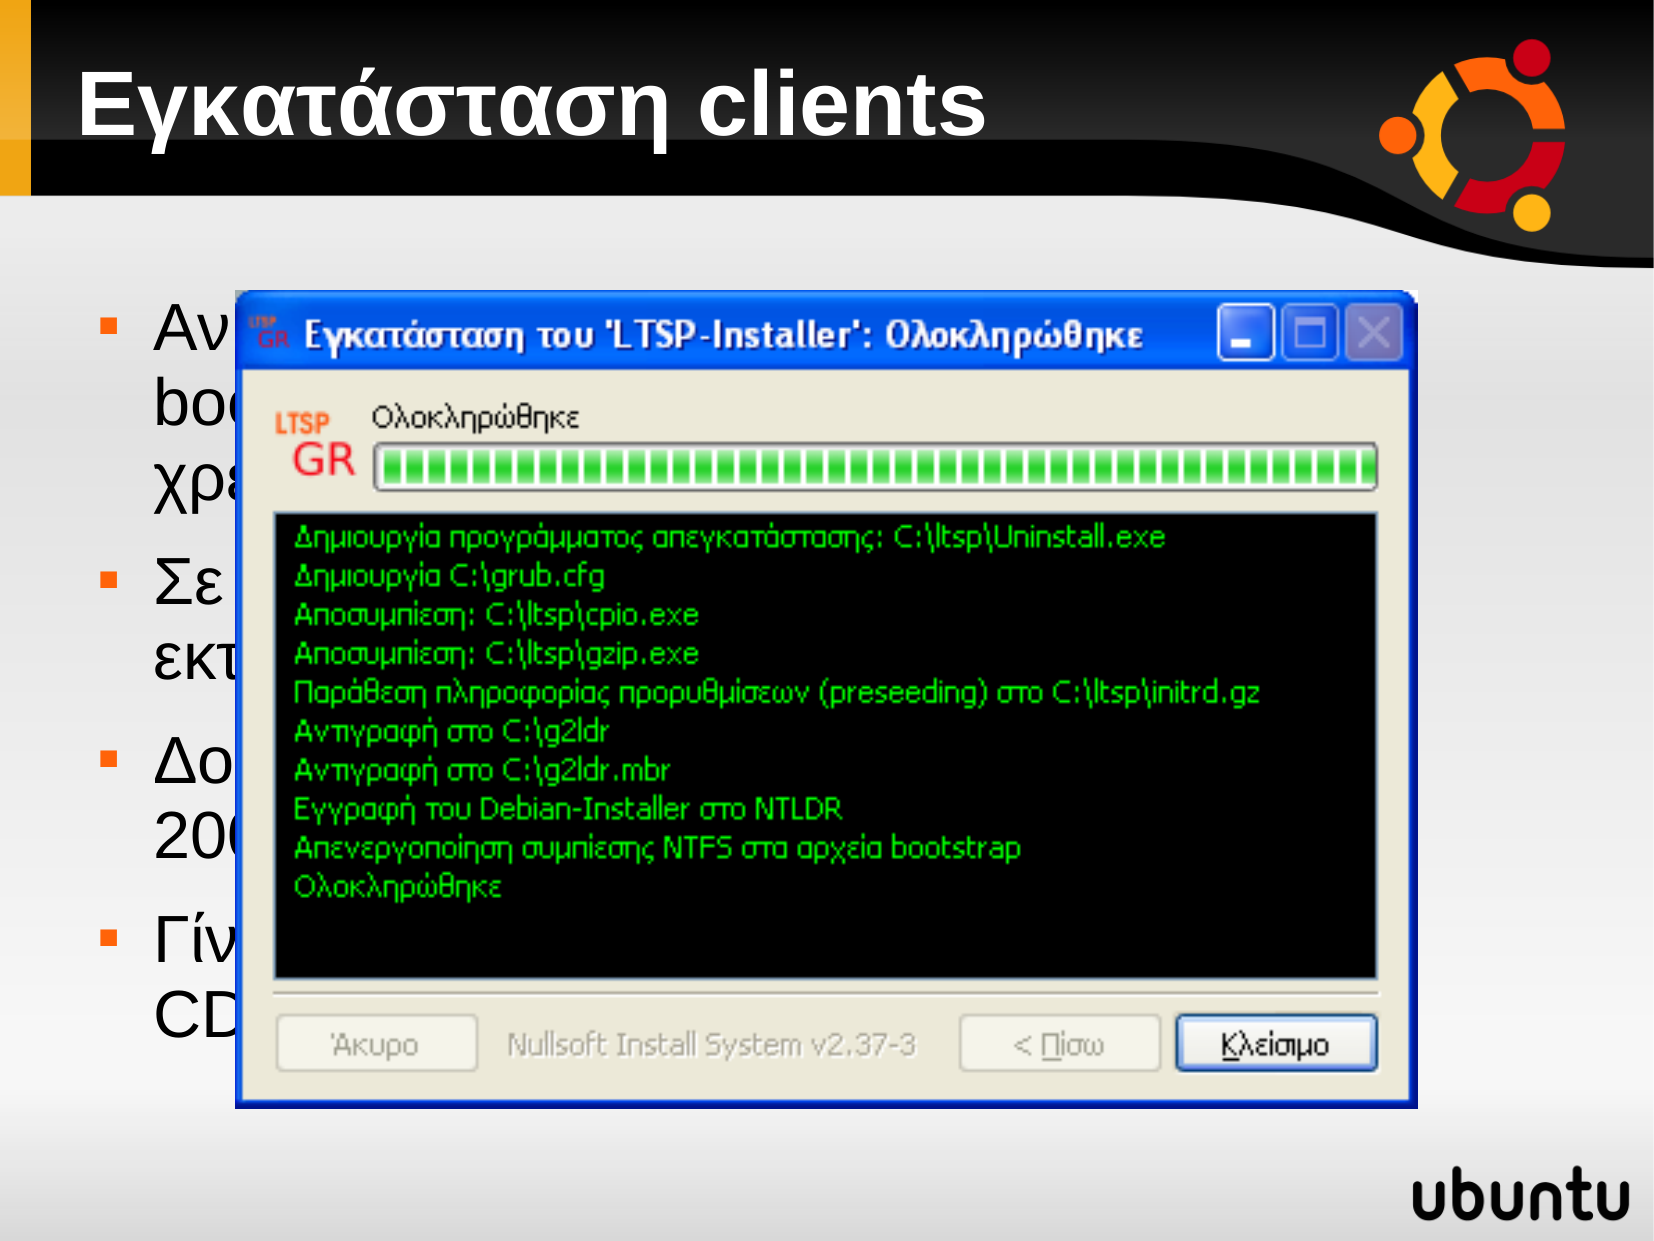

# Εγκατάσταση clients
Αν υποστηρίζουν boot from network δεν χρειάζονται κάτι
Σε παλιότερους, απλή εκτέλεση ενός .exe
Δουλεύει σε Windows 2000, XP και Vista
Γίνεται και με δισκέτα, CD, ή usb stick